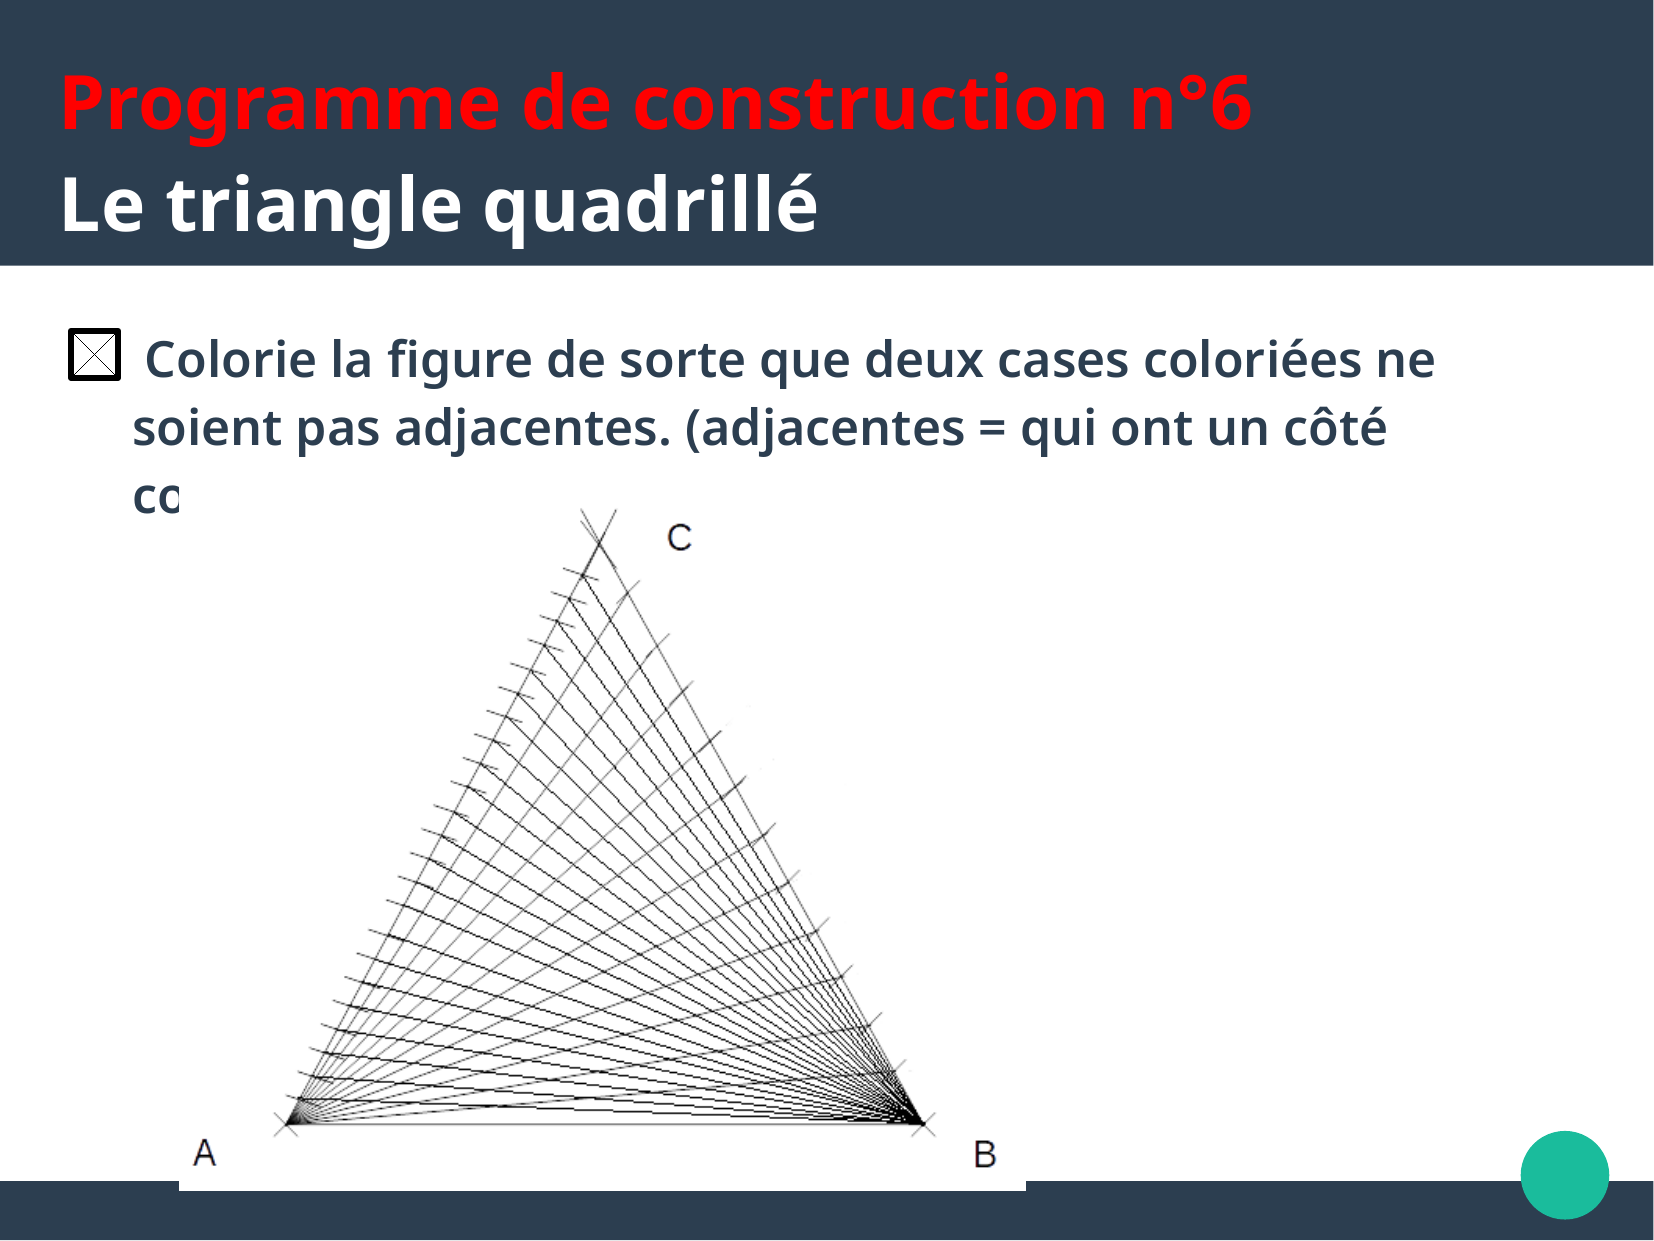

# Programme de construction n°6 Le triangle quadrillé
 Colorie la figure de sorte que deux cases coloriées ne soient pas adjacentes. (adjacentes = qui ont un côté commun)